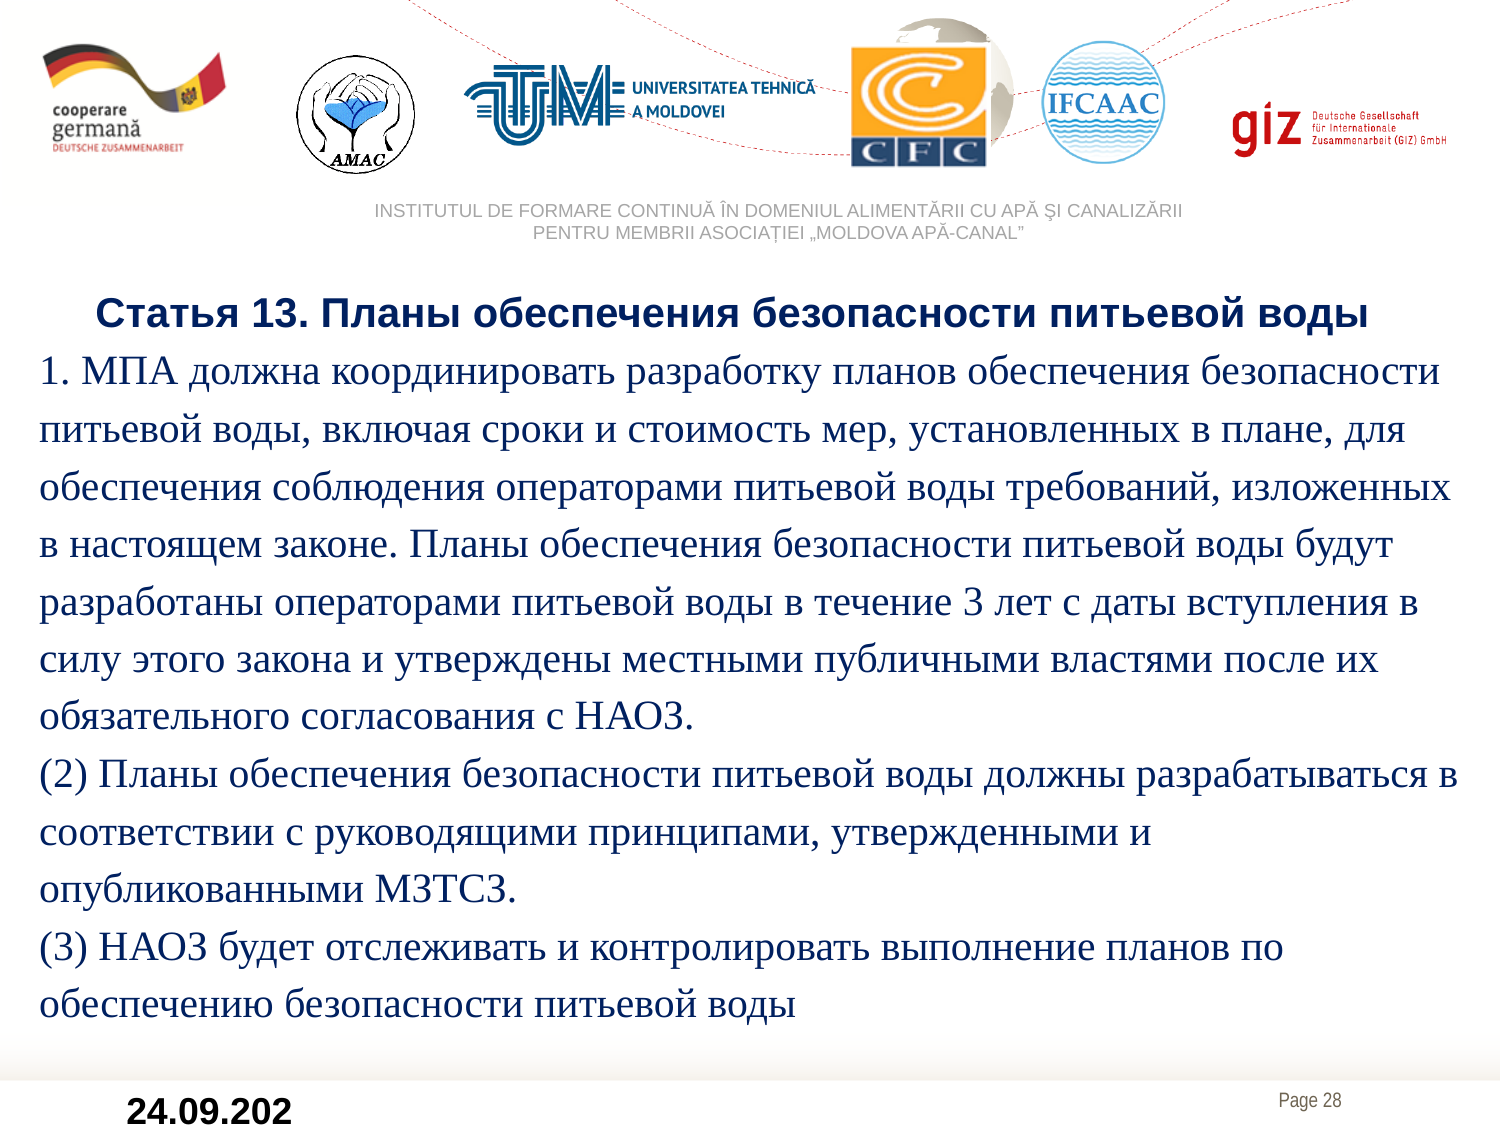

INSTITUTUL DE FORMARE CONTINUĂ ÎN DOMENIUL ALIMENTĂRII CU APĂ ŞI CANALIZĂRII
PENTRU MEMBRII ASOCIAȚIEI „MOLDOVA APĂ-CANAL”
# Статья 13. Планы обеспечения безопасности питьевой воды 1. МПА должна координировать разработку планов обеспечения безопасности питьевой воды, включая сроки и стоимость мер, установленных в плане, для обеспечения соблюдения операторами питьевой воды требований, изложенных в настоящем законе. Планы обеспечения безопасности питьевой воды будут разработаны операторами питьевой воды в течение 3 лет с даты вступления в силу этого закона и утверждены местными публичными властями после их обязательного согласования с НАОЗ. (2) Планы обеспечения безопасности питьевой воды должны разрабатываться в соответствии с руководящими принципами, утвержденными и опубликованными МЗТСЗ. (3) НАОЗ будет отслеживать и контролировать выполнение планов по обеспечению безопасности питьевой воды